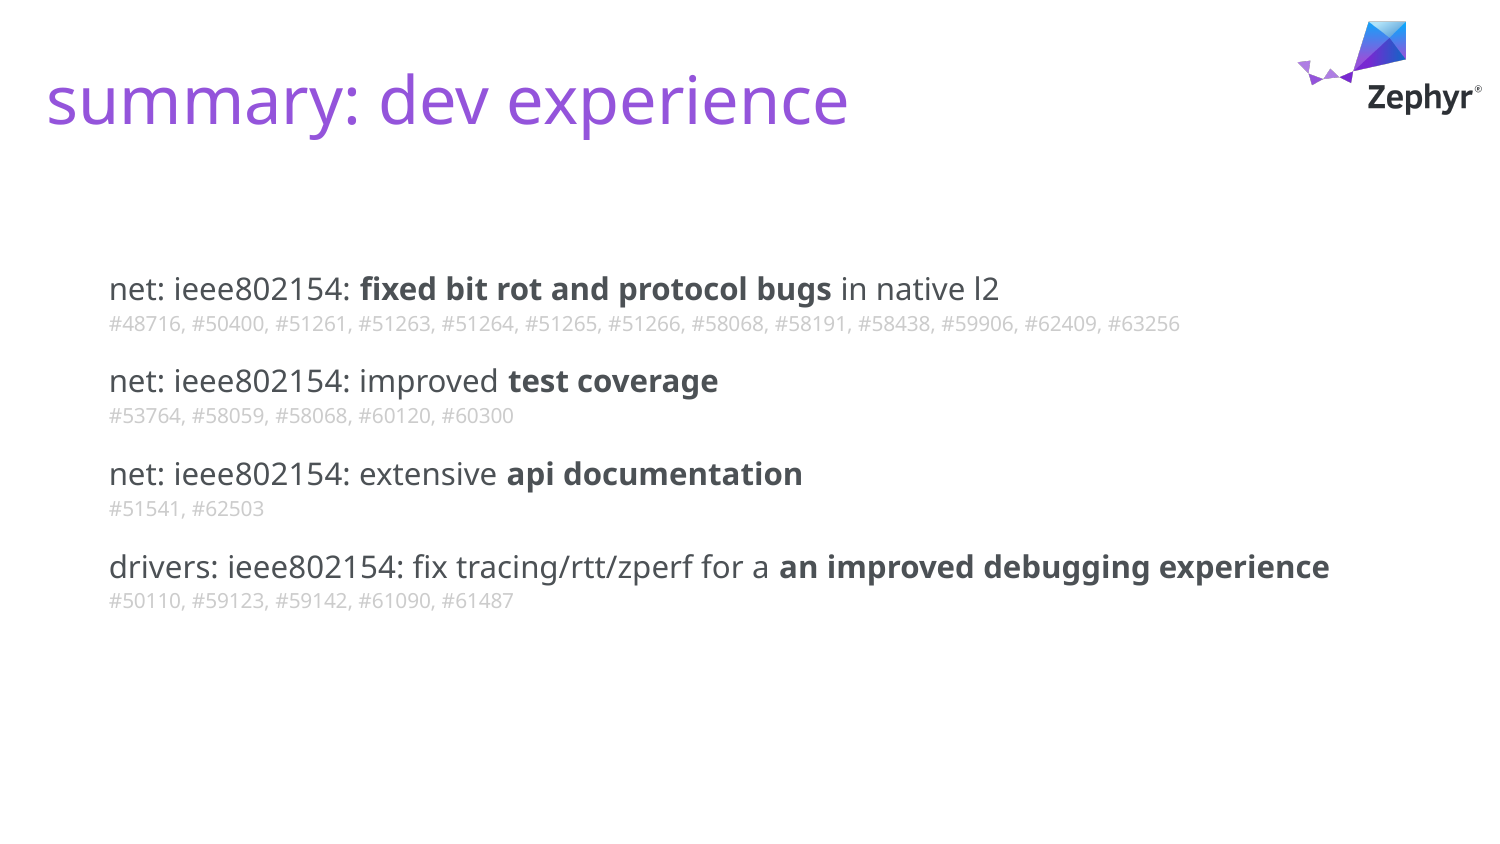

# summary: dev experience
net: ieee802154: fixed bit rot and protocol bugs in native l2
#48716, #50400, #51261, #51263, #51264, #51265, #51266, #58068, #58191, #58438, #59906, #62409, #63256
net: ieee802154: improved test coverage
#53764, #58059, #58068, #60120, #60300
net: ieee802154: extensive api documentation
#51541, #62503
drivers: ieee802154: fix tracing/rtt/zperf for a an improved debugging experience
#50110, #59123, #59142, #61090, #61487